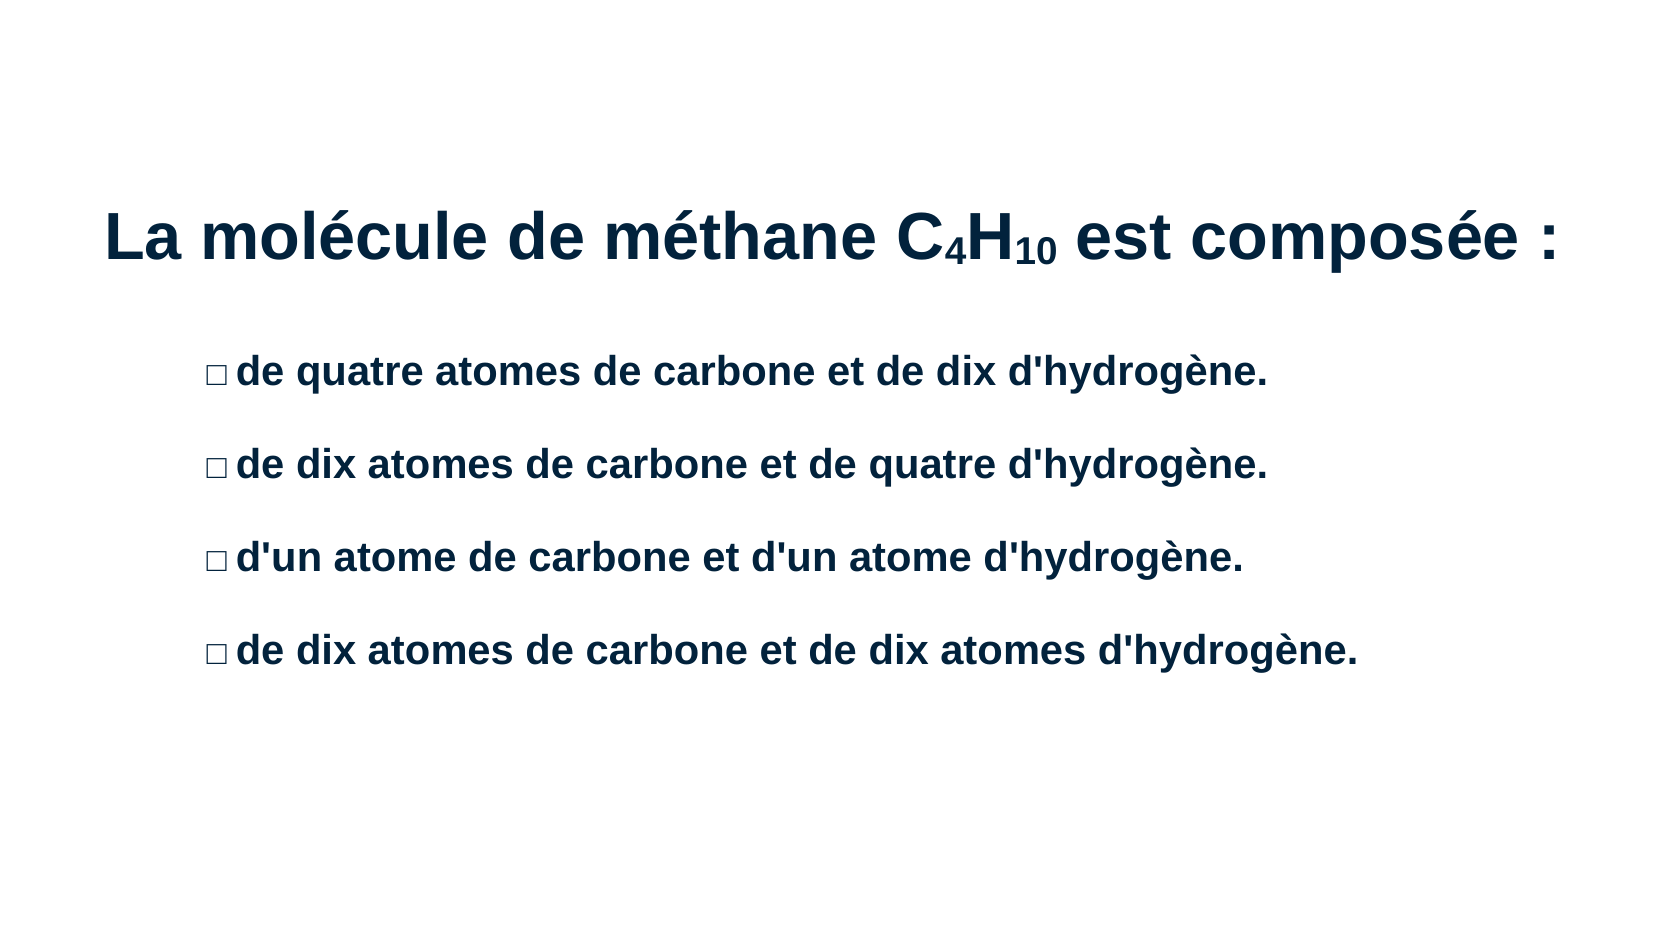

# La molécule de méthane C4H10 est composée :
□ de quatre atomes de carbone et de dix d'hydrogène.
□ de dix atomes de carbone et de quatre d'hydrogène.
□ d'un atome de carbone et d'un atome d'hydrogène.
□ de dix atomes de carbone et de dix atomes d'hydrogène.